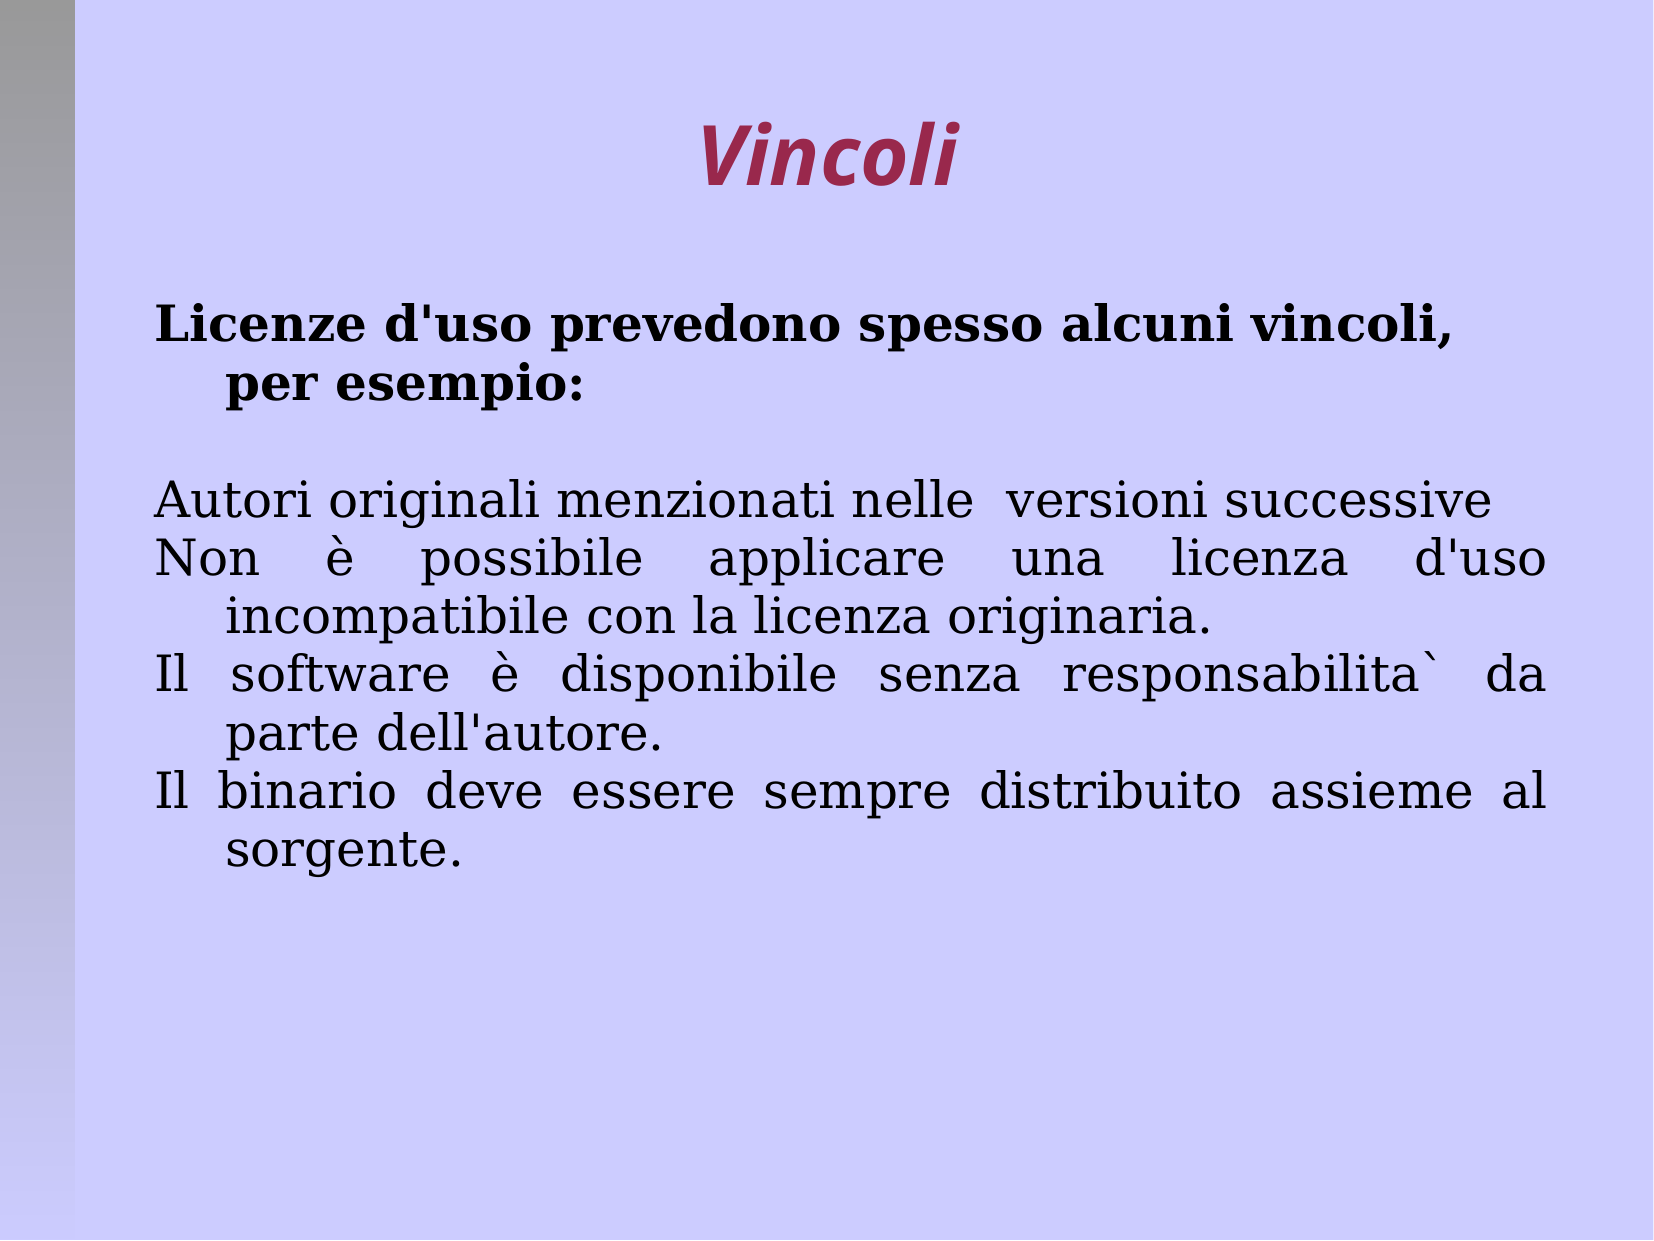

# Vincoli
Licenze d'uso prevedono spesso alcuni vincoli, per esempio:
Autori originali menzionati nelle versioni successive
Non è possibile applicare una licenza d'uso incompatibile con la licenza originaria.
Il software è disponibile senza responsabilita` da parte dell'autore.
Il binario deve essere sempre distribuito assieme al sorgente.